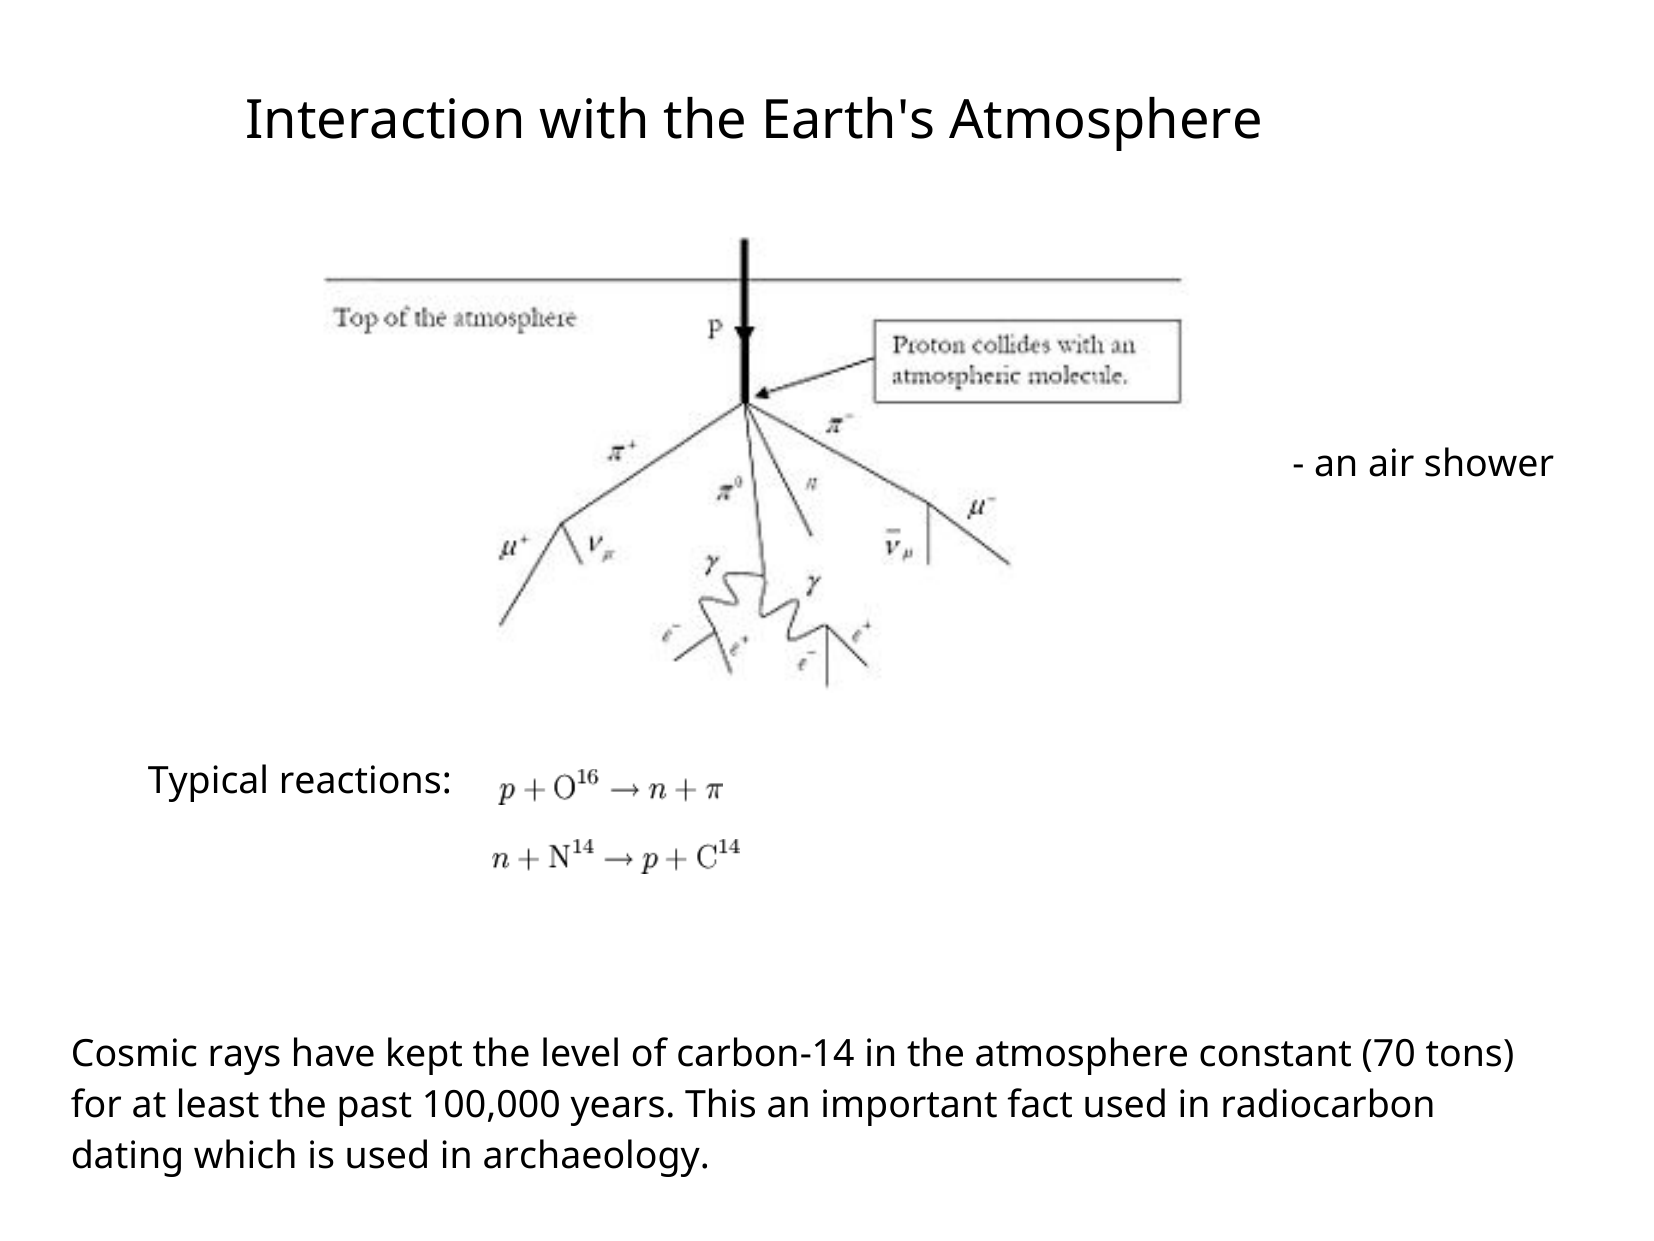

Interaction with the Earth's Atmosphere
- an air shower
Typical reactions:
Cosmic rays have kept the level of carbon-14 in the atmosphere constant (70 tons)
for at least the past 100,000 years. This an important fact used in radiocarbon
dating which is used in archaeology.